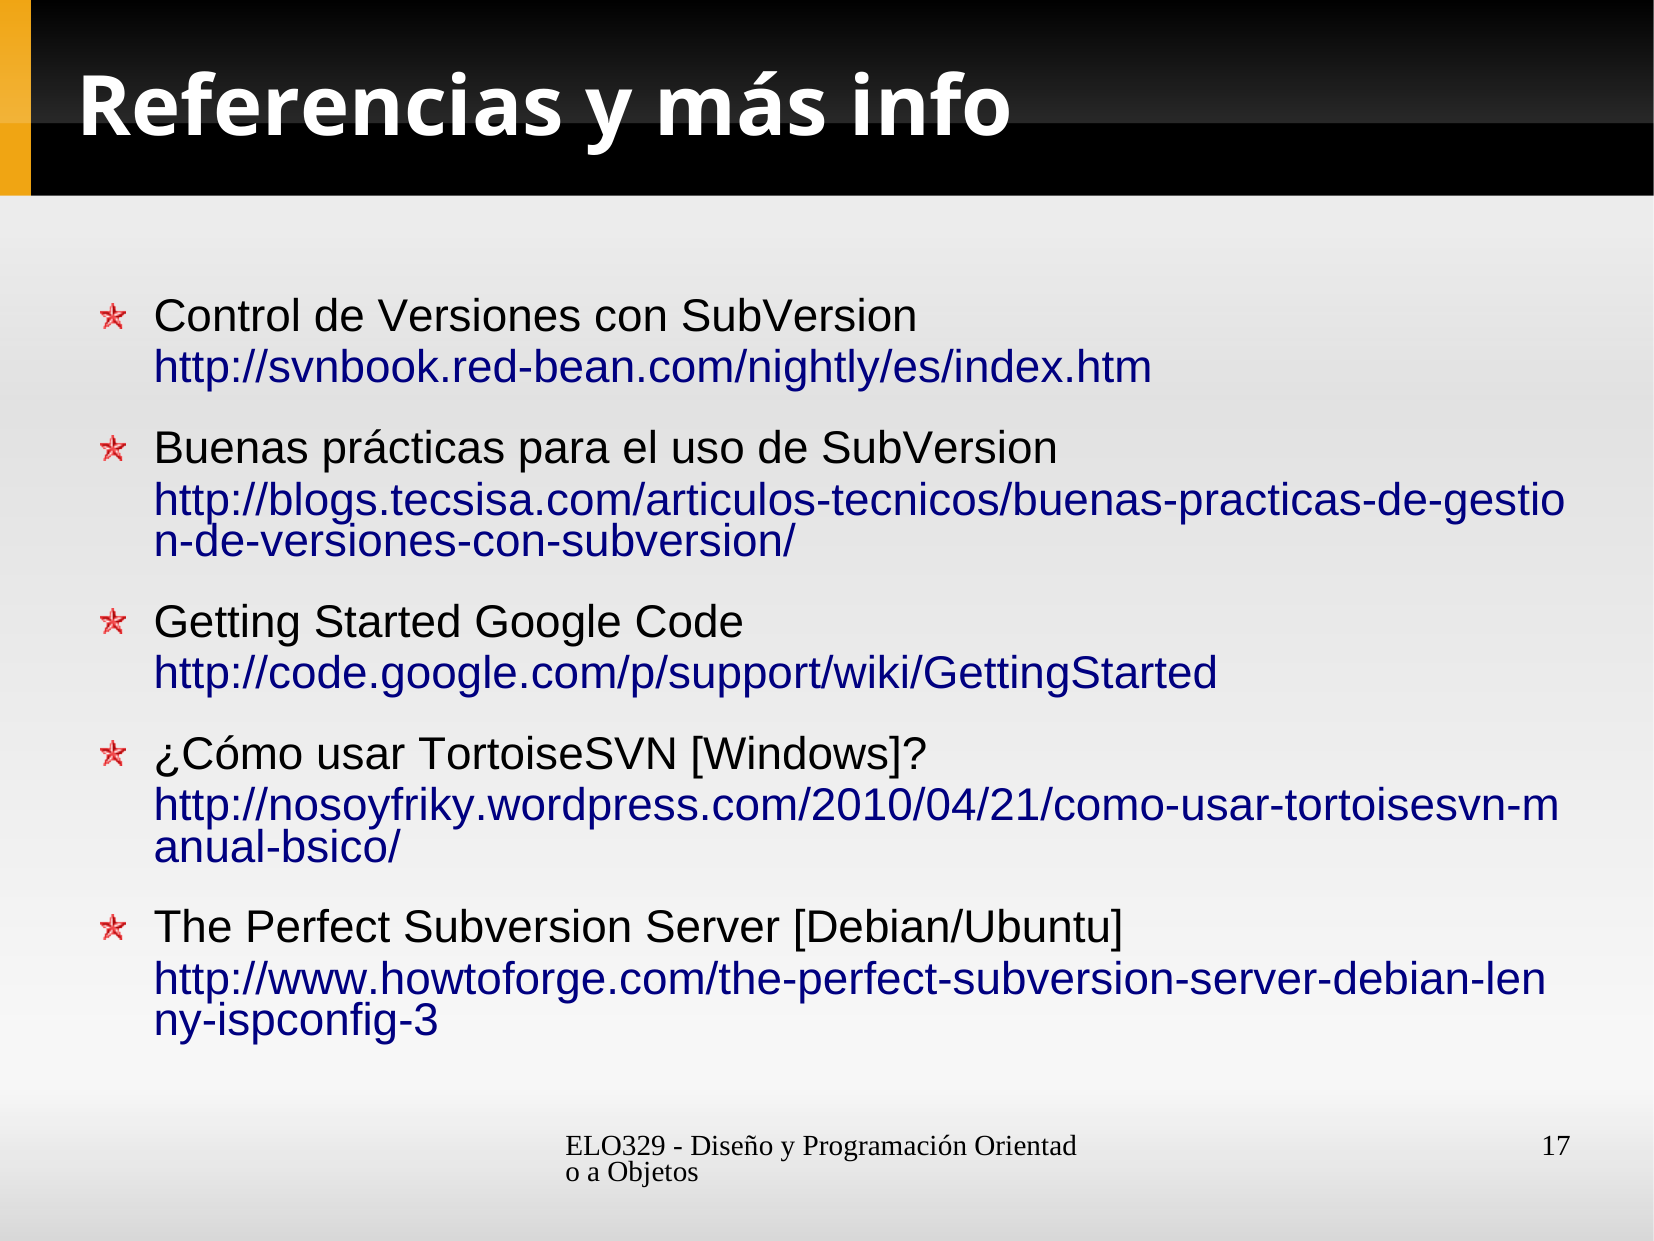

# Referencias y más info
Control de Versiones con SubVersion
http://svnbook.red-bean.com/nightly/es/index.htm
Buenas prácticas para el uso de SubVersion
http://blogs.tecsisa.com/articulos-tecnicos/buenas-practicas-de-gestion-de-versiones-con-subversion/
Getting Started Google Code
http://code.google.com/p/support/wiki/GettingStarted
¿Cómo usar TortoiseSVN [Windows]?
http://nosoyfriky.wordpress.com/2010/04/21/como-usar-tortoisesvn-manual-bsico/
The Perfect Subversion Server [Debian/Ubuntu]
http://www.howtoforge.com/the-perfect-subversion-server-debian-lenny-ispconfig-3
ELO329 - Diseño y Programación Orientado a Objetos
17